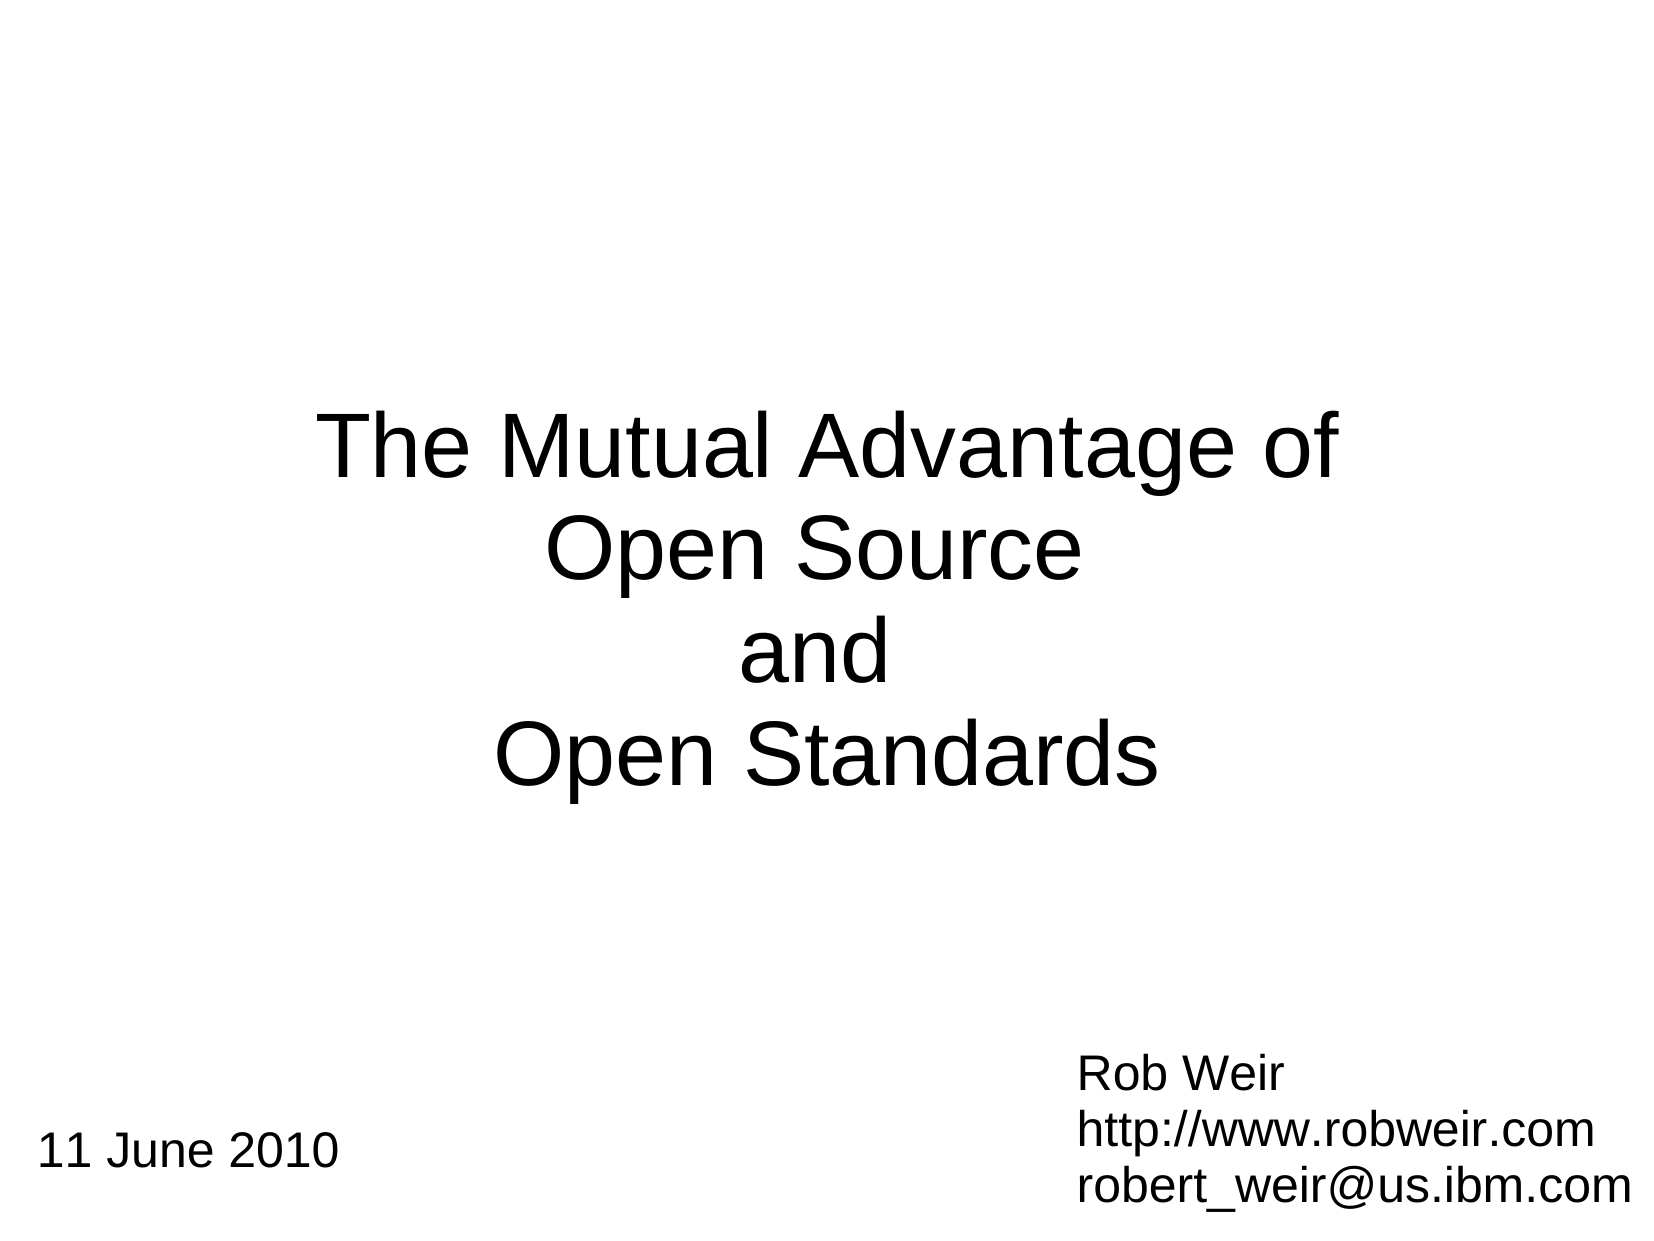

# The Mutual Advantage of Open Source and Open Standards
Rob Weir
http://www.robweir.com
robert_weir@us.ibm.com
11 June 2010